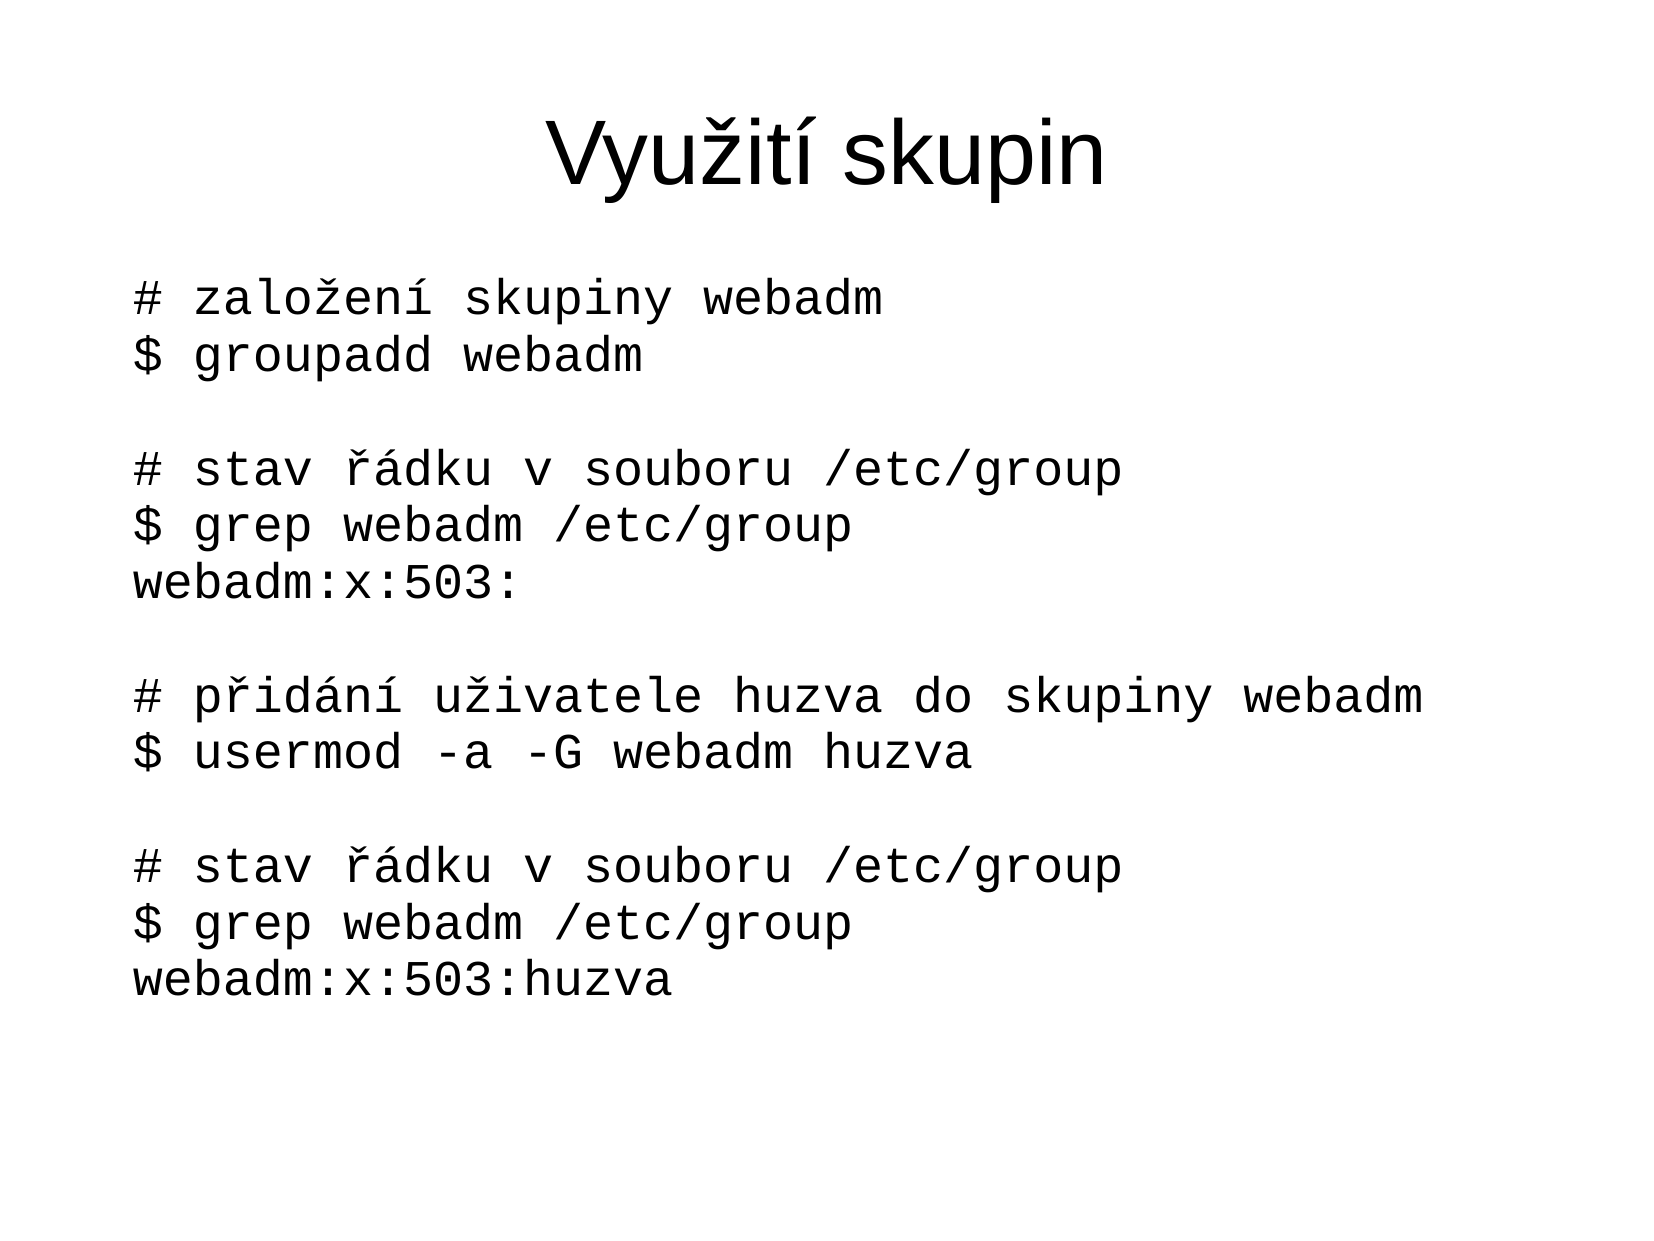

# Využití skupin
# založení skupiny webadm
$ groupadd webadm
# stav řádku v souboru /etc/group
$ grep webadm /etc/group
webadm:x:503:
# přidání uživatele huzva do skupiny webadm
$ usermod -a -G webadm huzva
# stav řádku v souboru /etc/group
$ grep webadm /etc/group
webadm:x:503:huzva